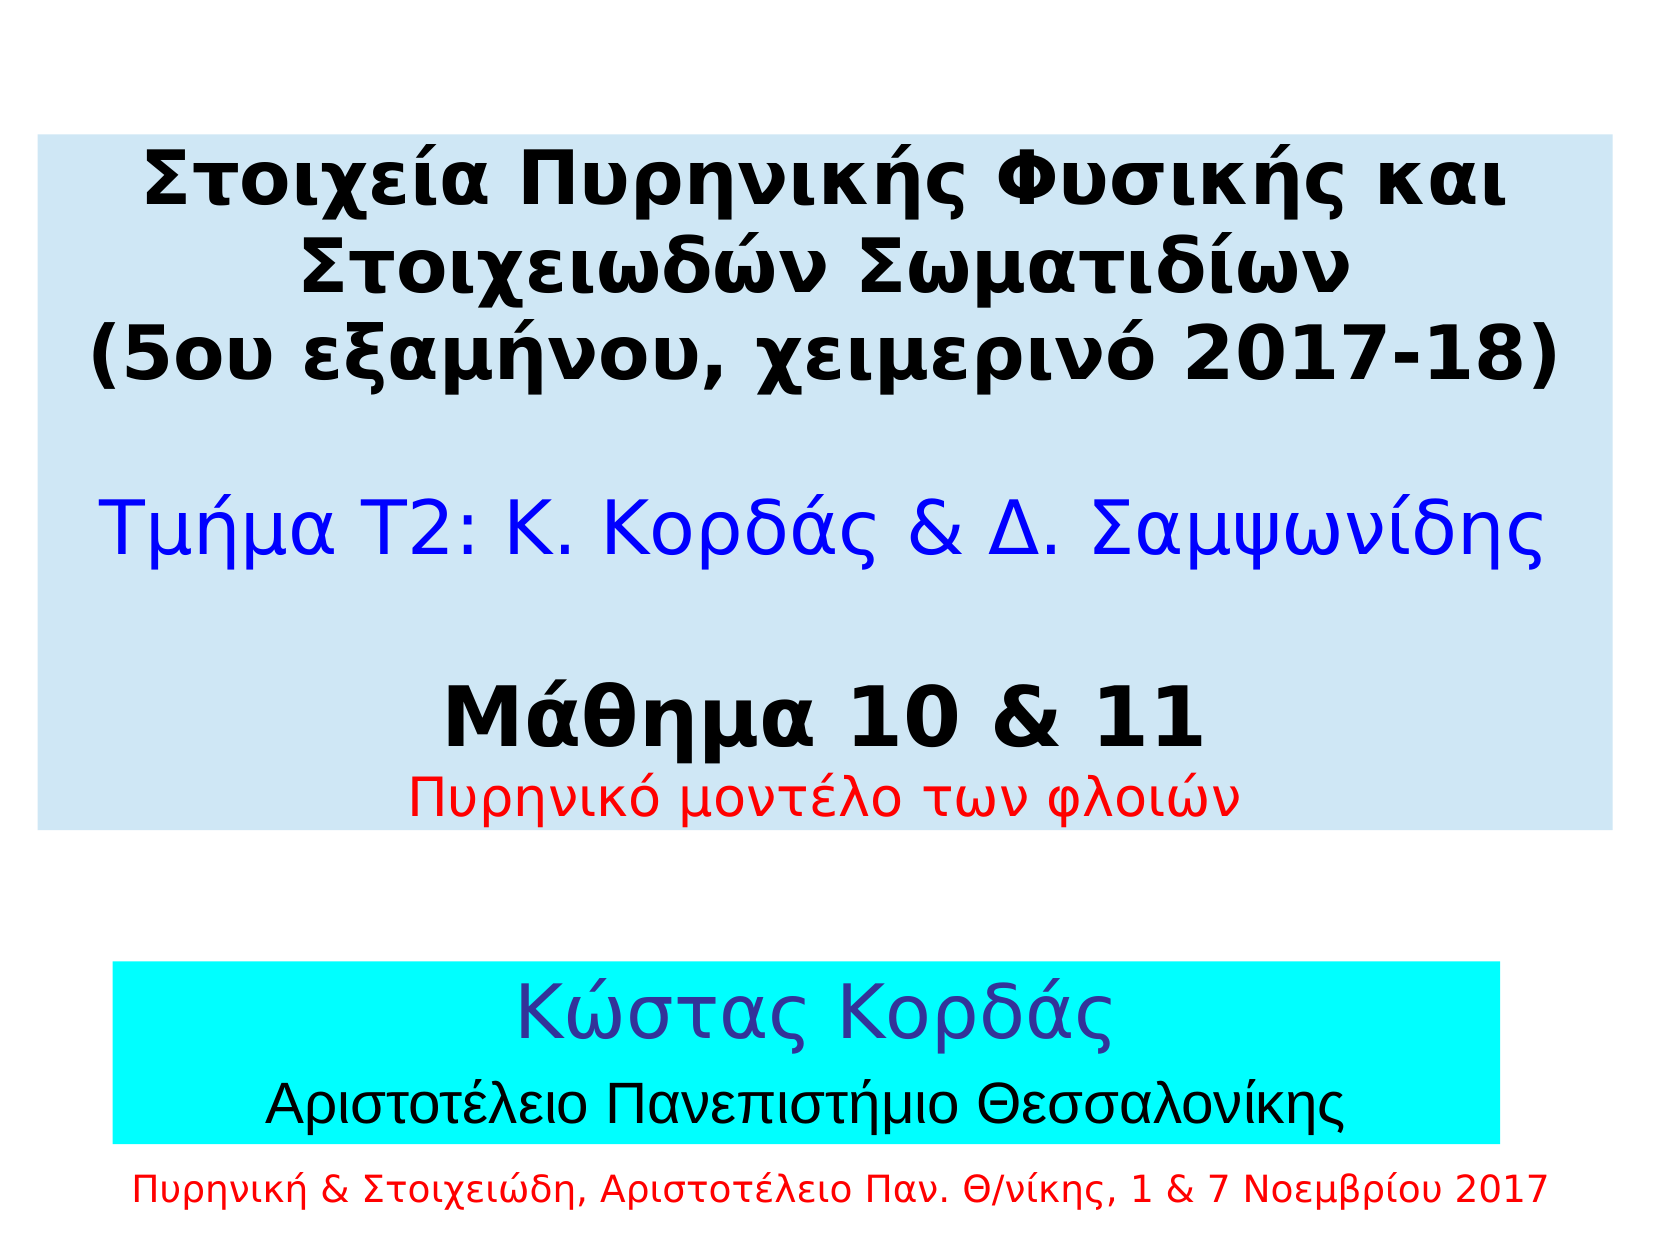

# Στοιχεία Πυρηνικής Φυσικής και Στοιχειωδών Σωματιδίων (5ου εξαμήνου, χειμερινό 2017-18) Τμήμα T2: Κ. Κορδάς & Δ. Σαμψωνίδης Μάθημα 10 & 11 Πυρηνικό μοντέλο των φλοιών
 Κώστας Κορδάς
Αριστοτέλειο Πανεπιστήμιο Θεσσαλονίκης
Πυρηνική & Στοιχειώδη, Αριστοτέλειο Παν. Θ/νίκης, 1 & 7 Νοεμβρίου 2017